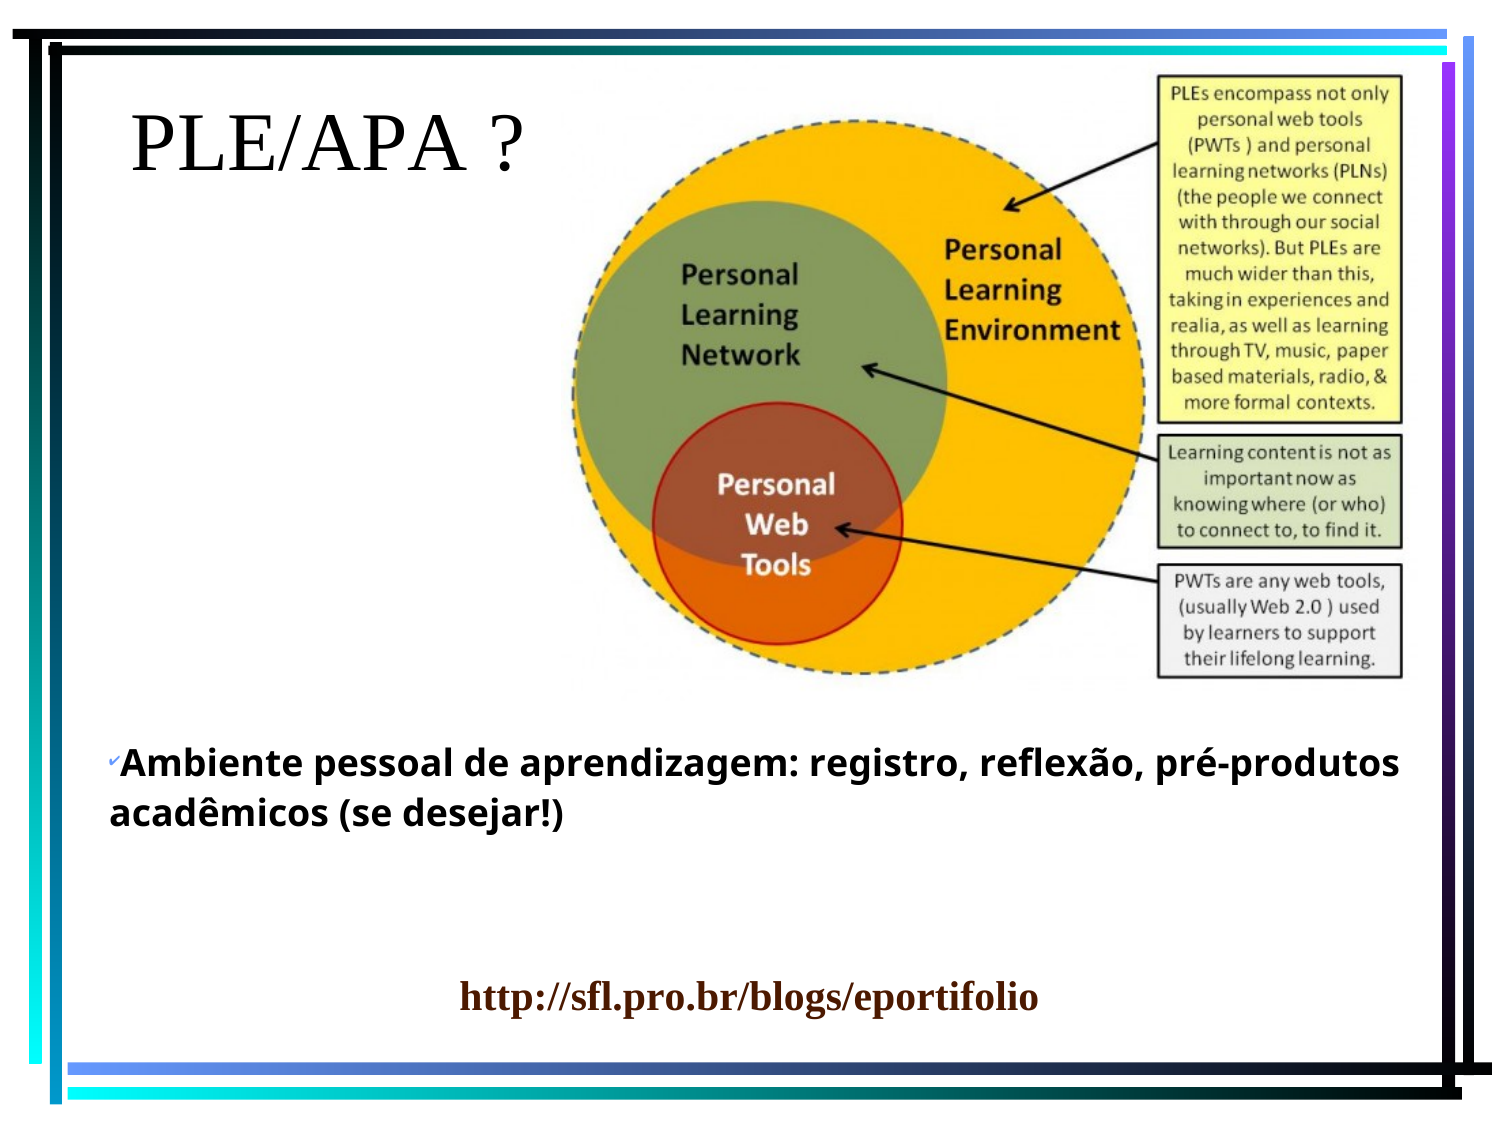

# PLE/APA ?
Ambiente pessoal de aprendizagem: registro, reflexão, pré-produtos acadêmicos (se desejar!)
 http://sfl.pro.br/blogs/eportifolio